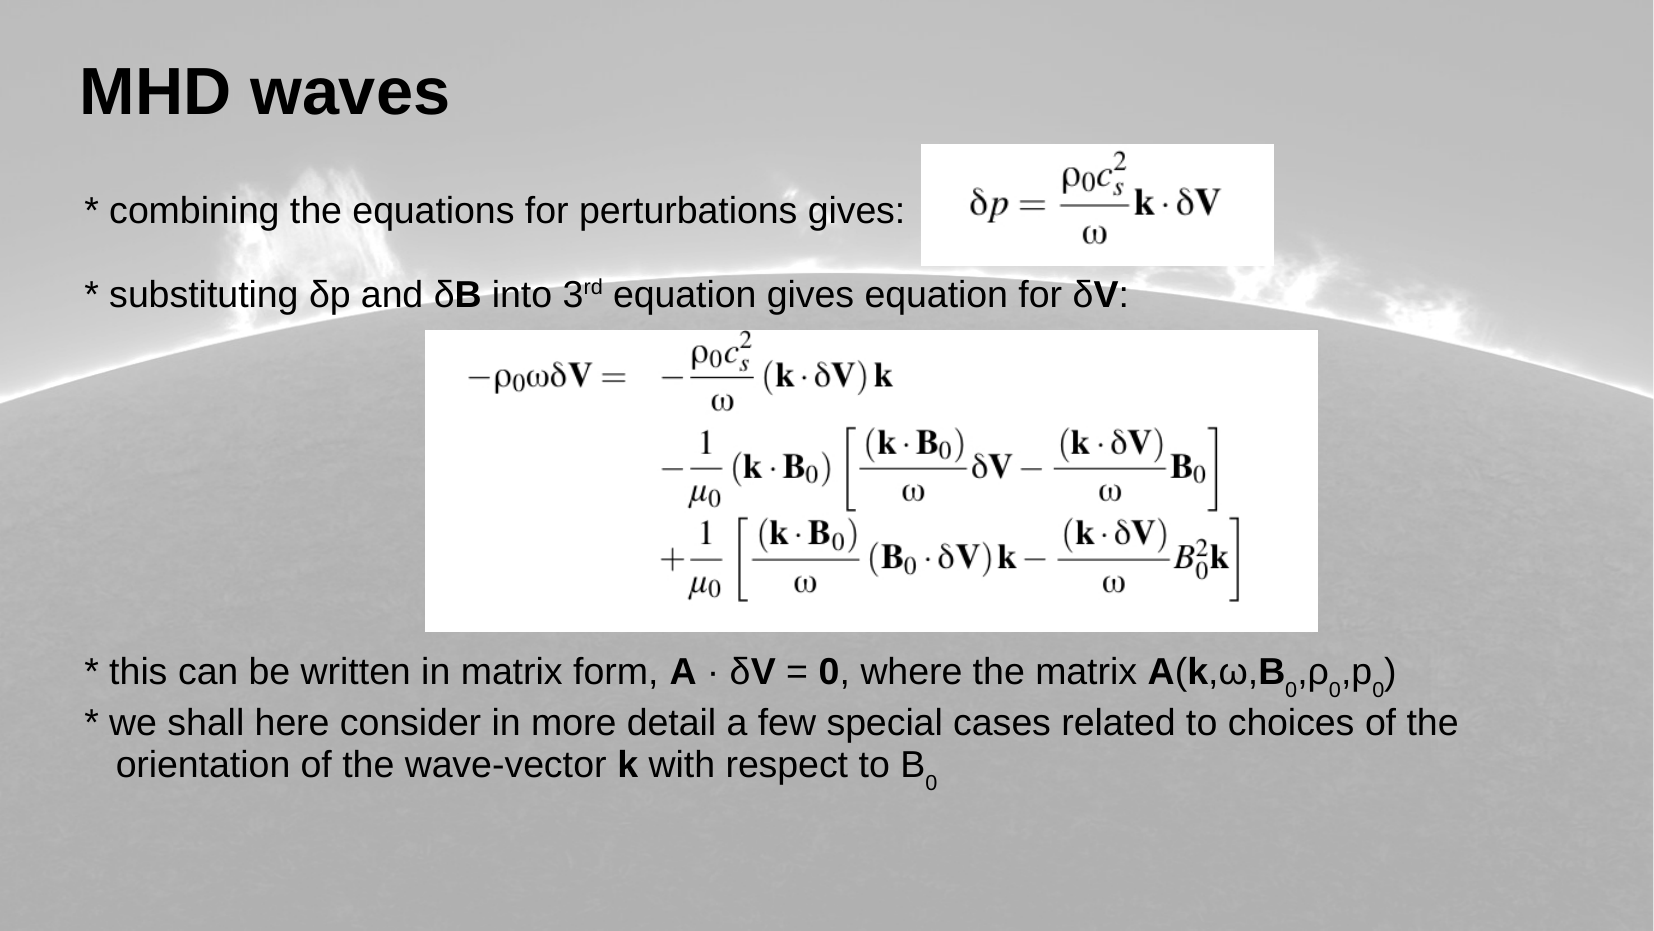

MHD waves
* combining the equations for perturbations gives:
* substituting δp and δB into 3rd equation gives equation for δV:
* this can be written in matrix form, A · δV = 0, where the matrix A(k,ω,B0,ρ0,p0)
* we shall here consider in more detail a few special cases related to choices of the
 orientation of the wave-vector k with respect to B0